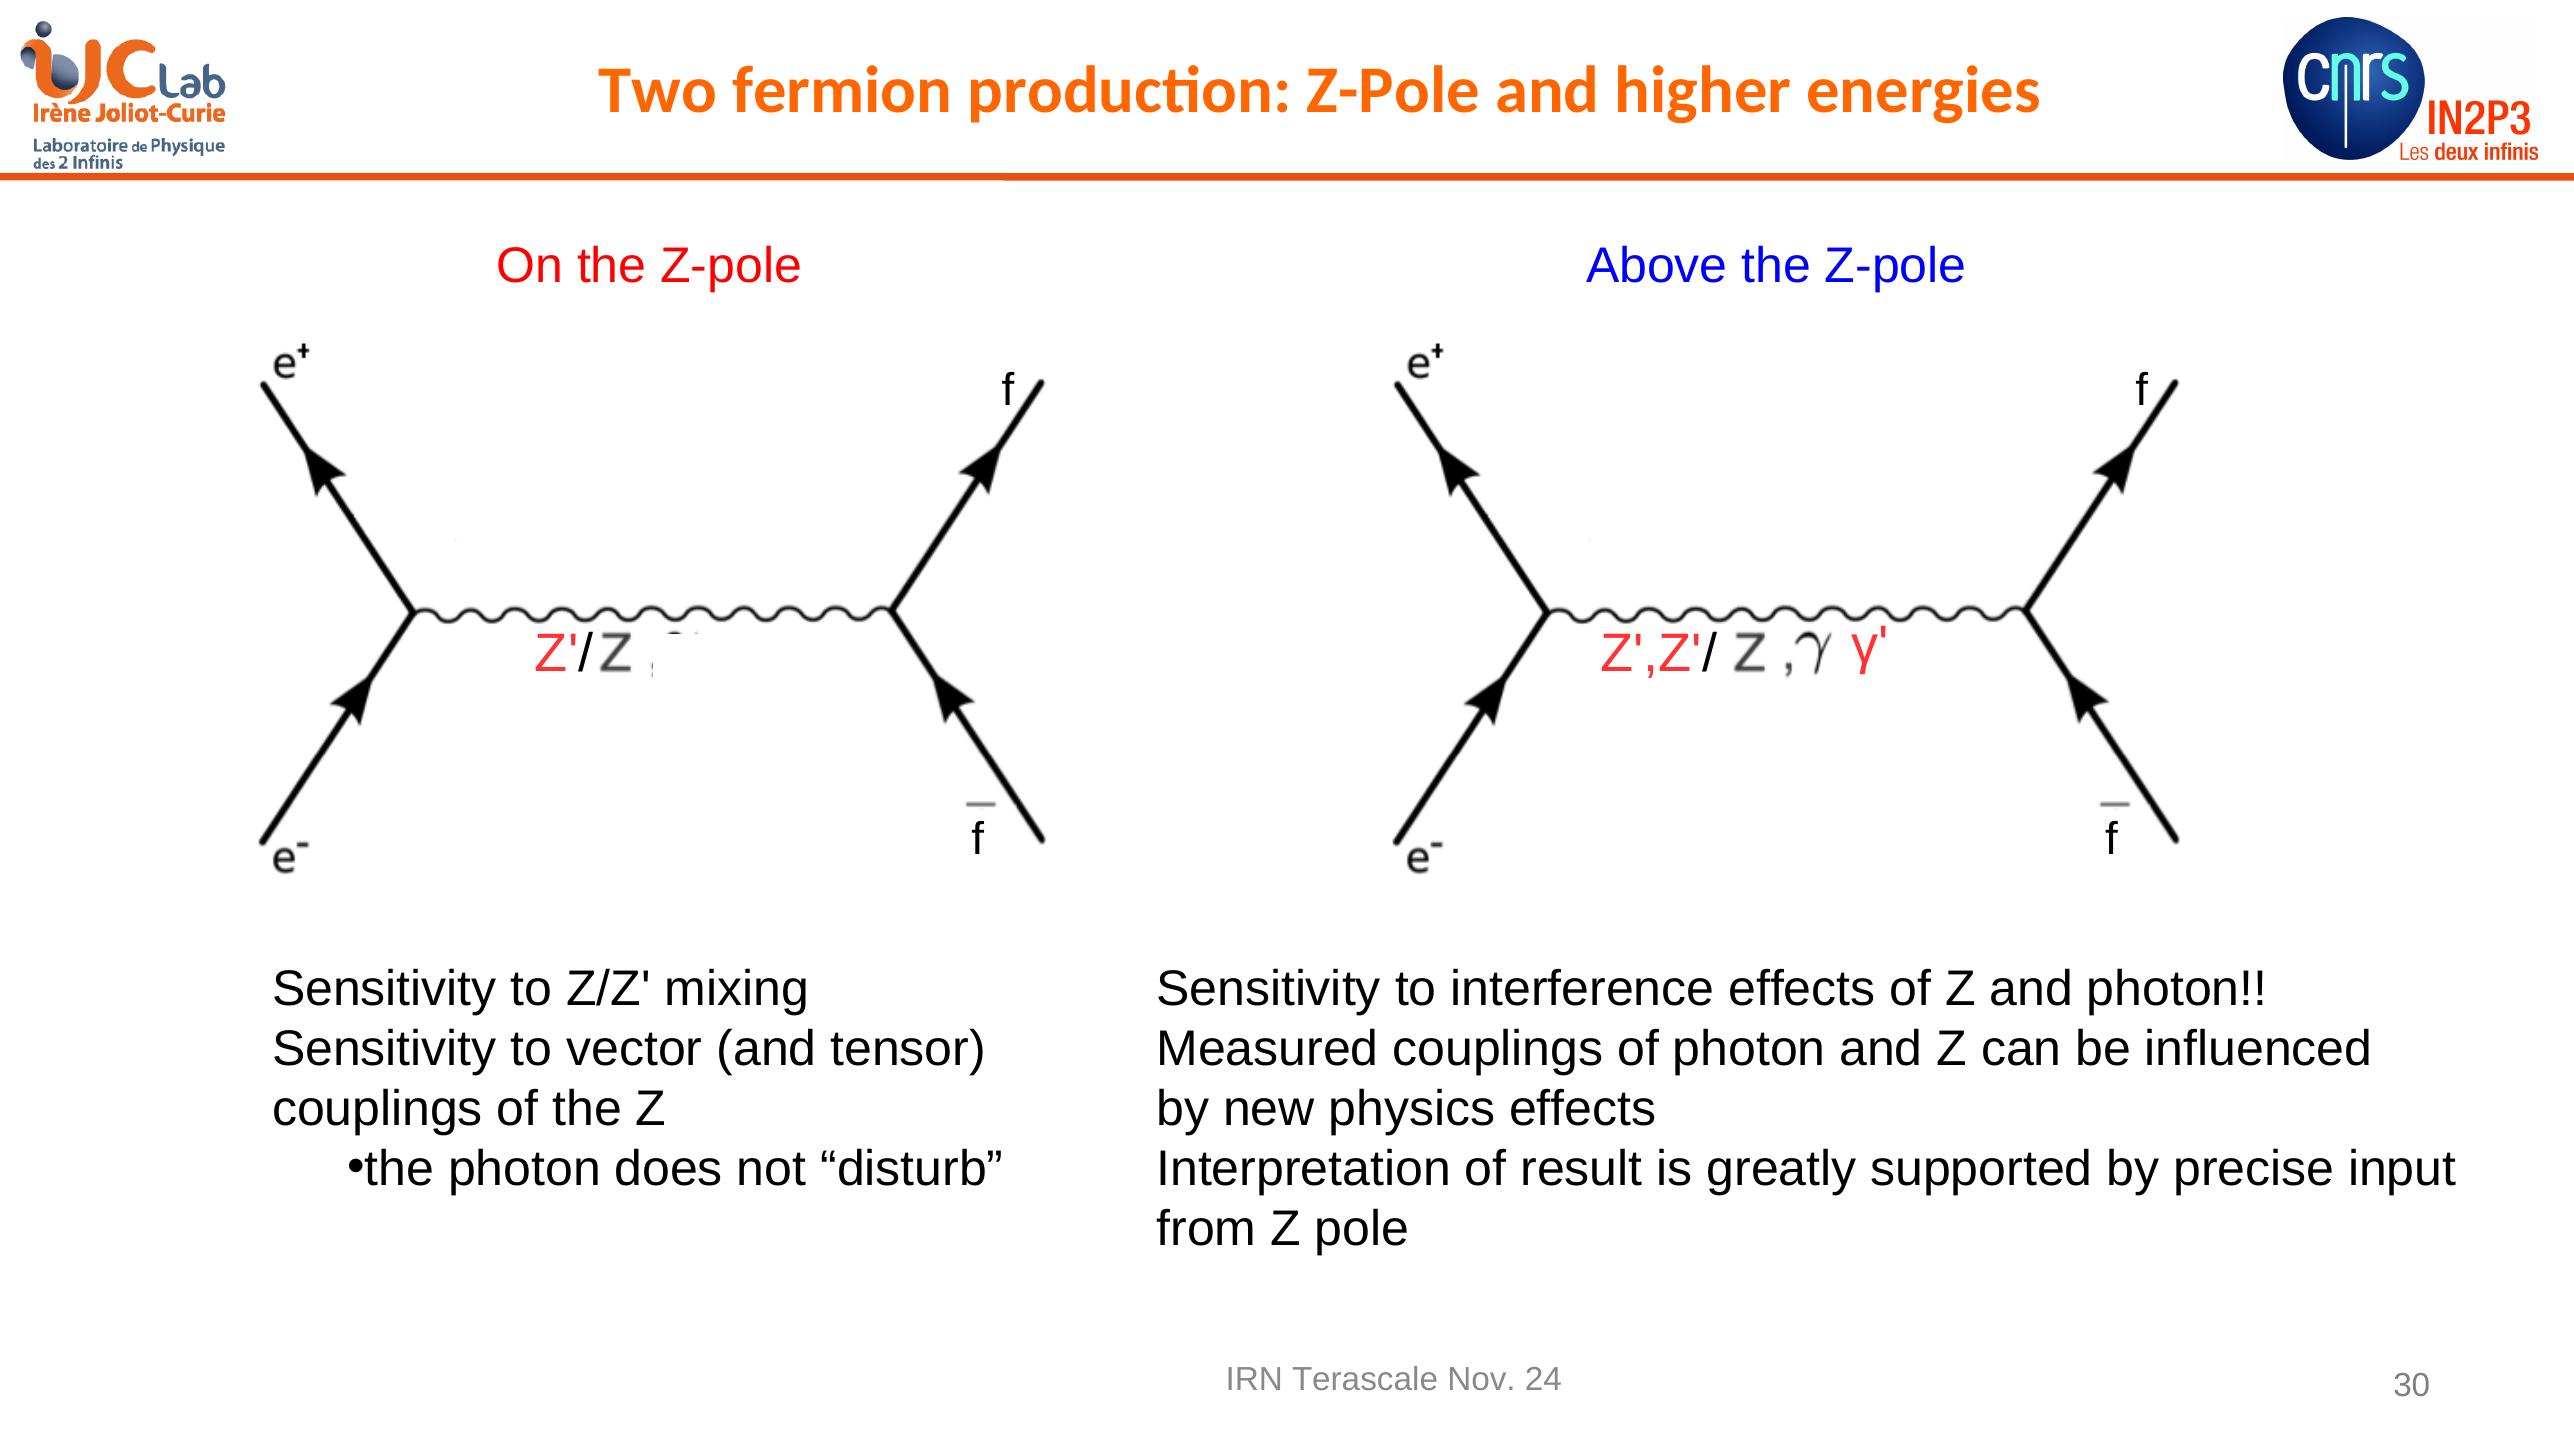

# Two fermion production: Z-Pole and higher energies
On the Z-pole
Above the Z-pole
f
f
γ'
 Z'/
Z',Z'/
f
f
Sensitivity to Z/Z' mixing
Sensitivity to vector (and tensor)
couplings of the Z
the photon does not “disturb”
Sensitivity to interference effects of Z and photon!!
Measured couplings of photon and Z can be influenced
by new physics effects
Interpretation of result is greatly supported by precise input
from Z pole
30